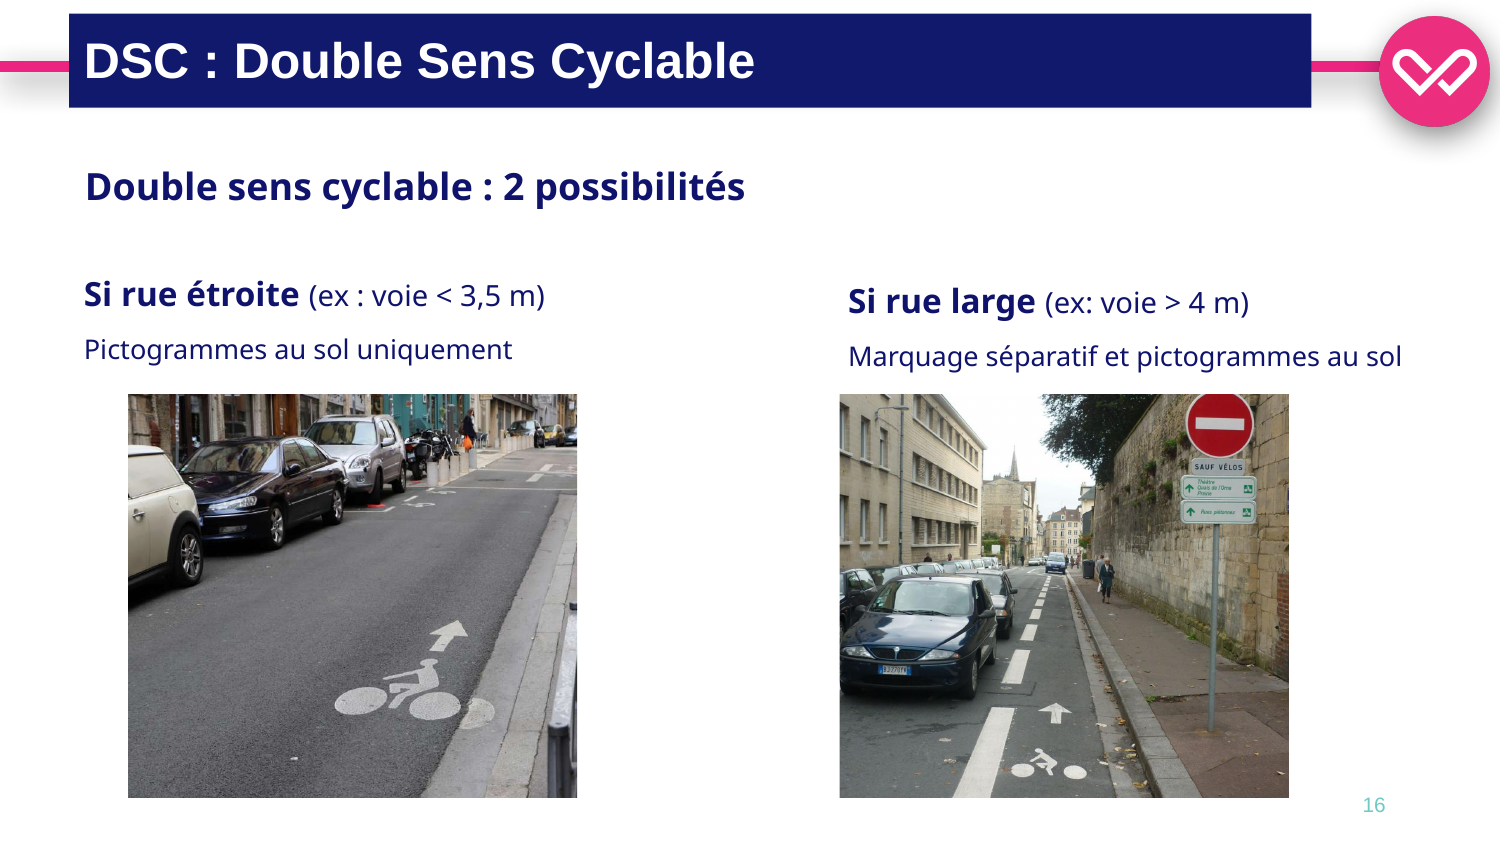

# DSC : Double Sens Cyclable
Double sens cyclable : 2 possibilités
Si rue étroite (ex : voie < 3,5 m)
Pictogrammes au sol uniquement
Si rue large (ex: voie > 4 m)
Marquage séparatif et pictogrammes au sol